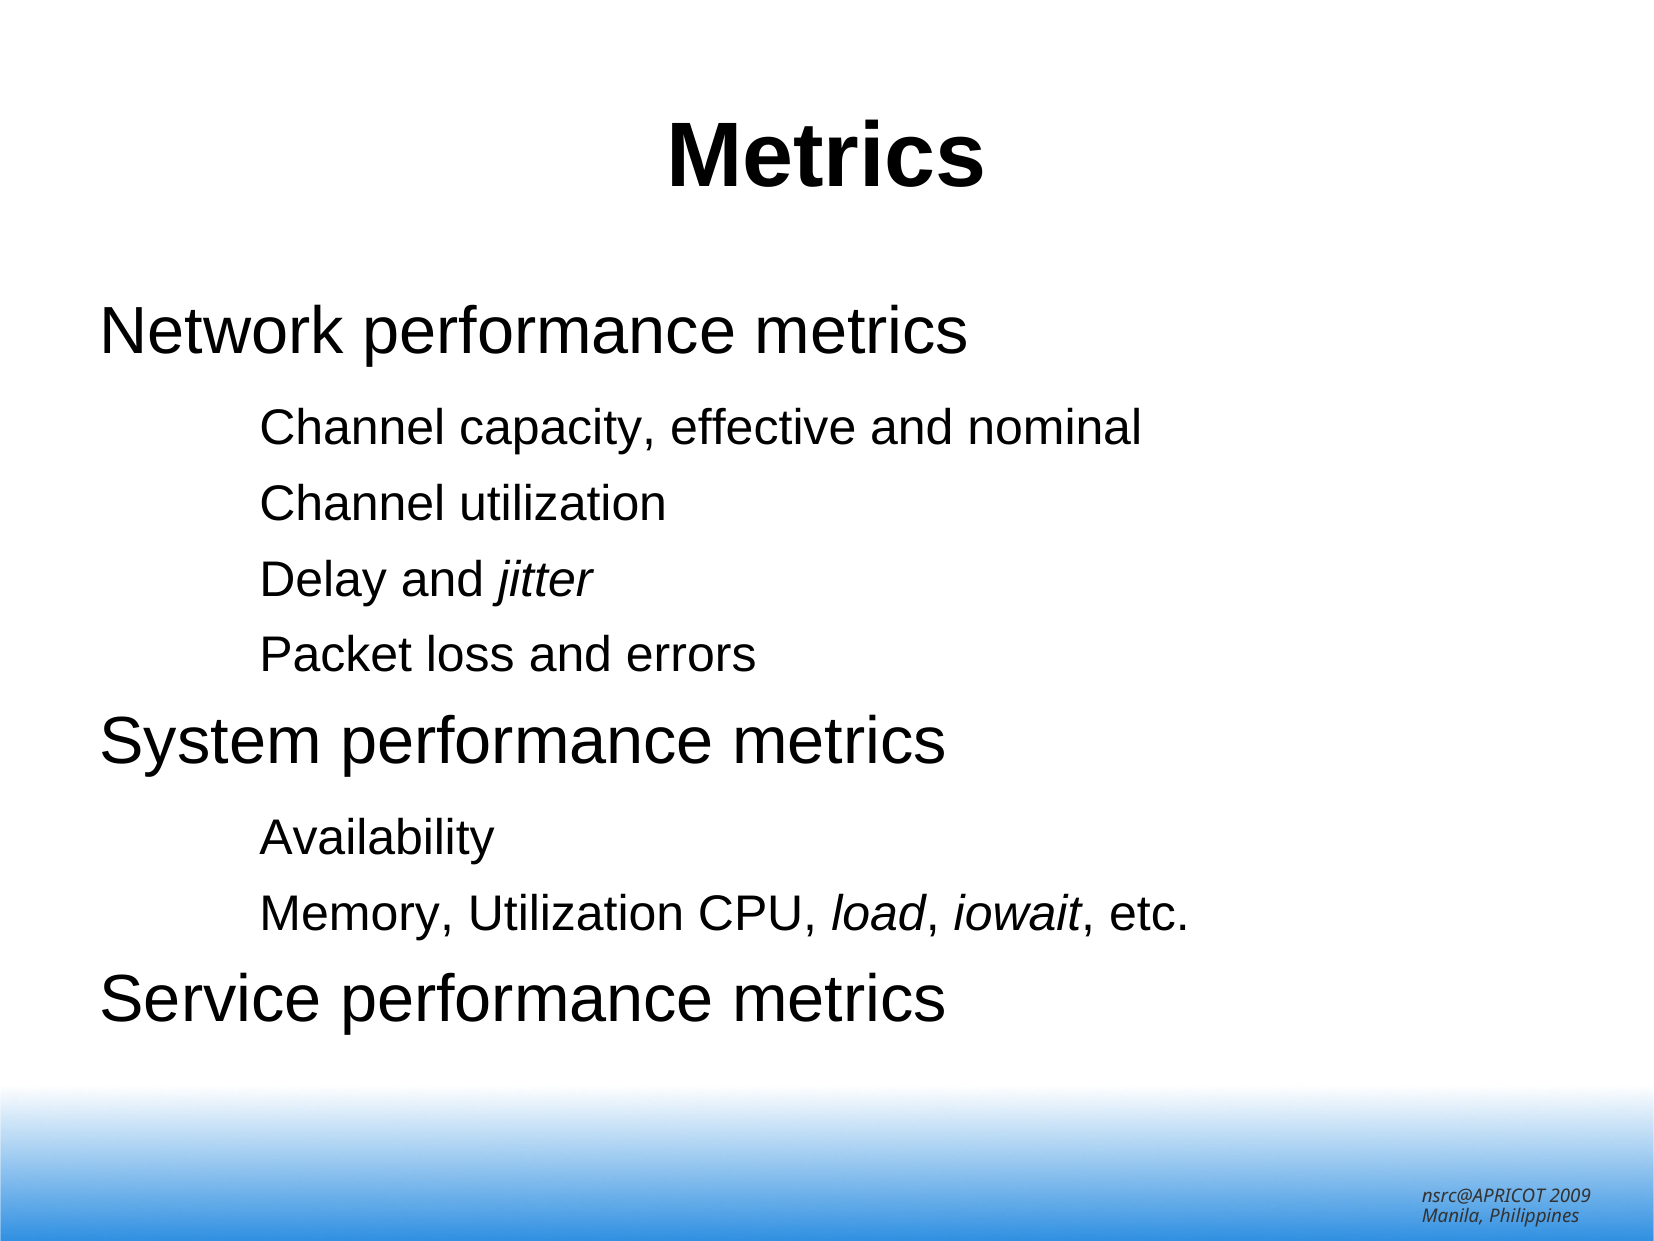

# Metrics
Network performance metrics
Channel capacity, effective and nominal
Channel utilization
Delay and jitter
Packet loss and errors
System performance metrics
Availability
Memory, Utilization CPU, load, iowait, etc.
Service performance metrics